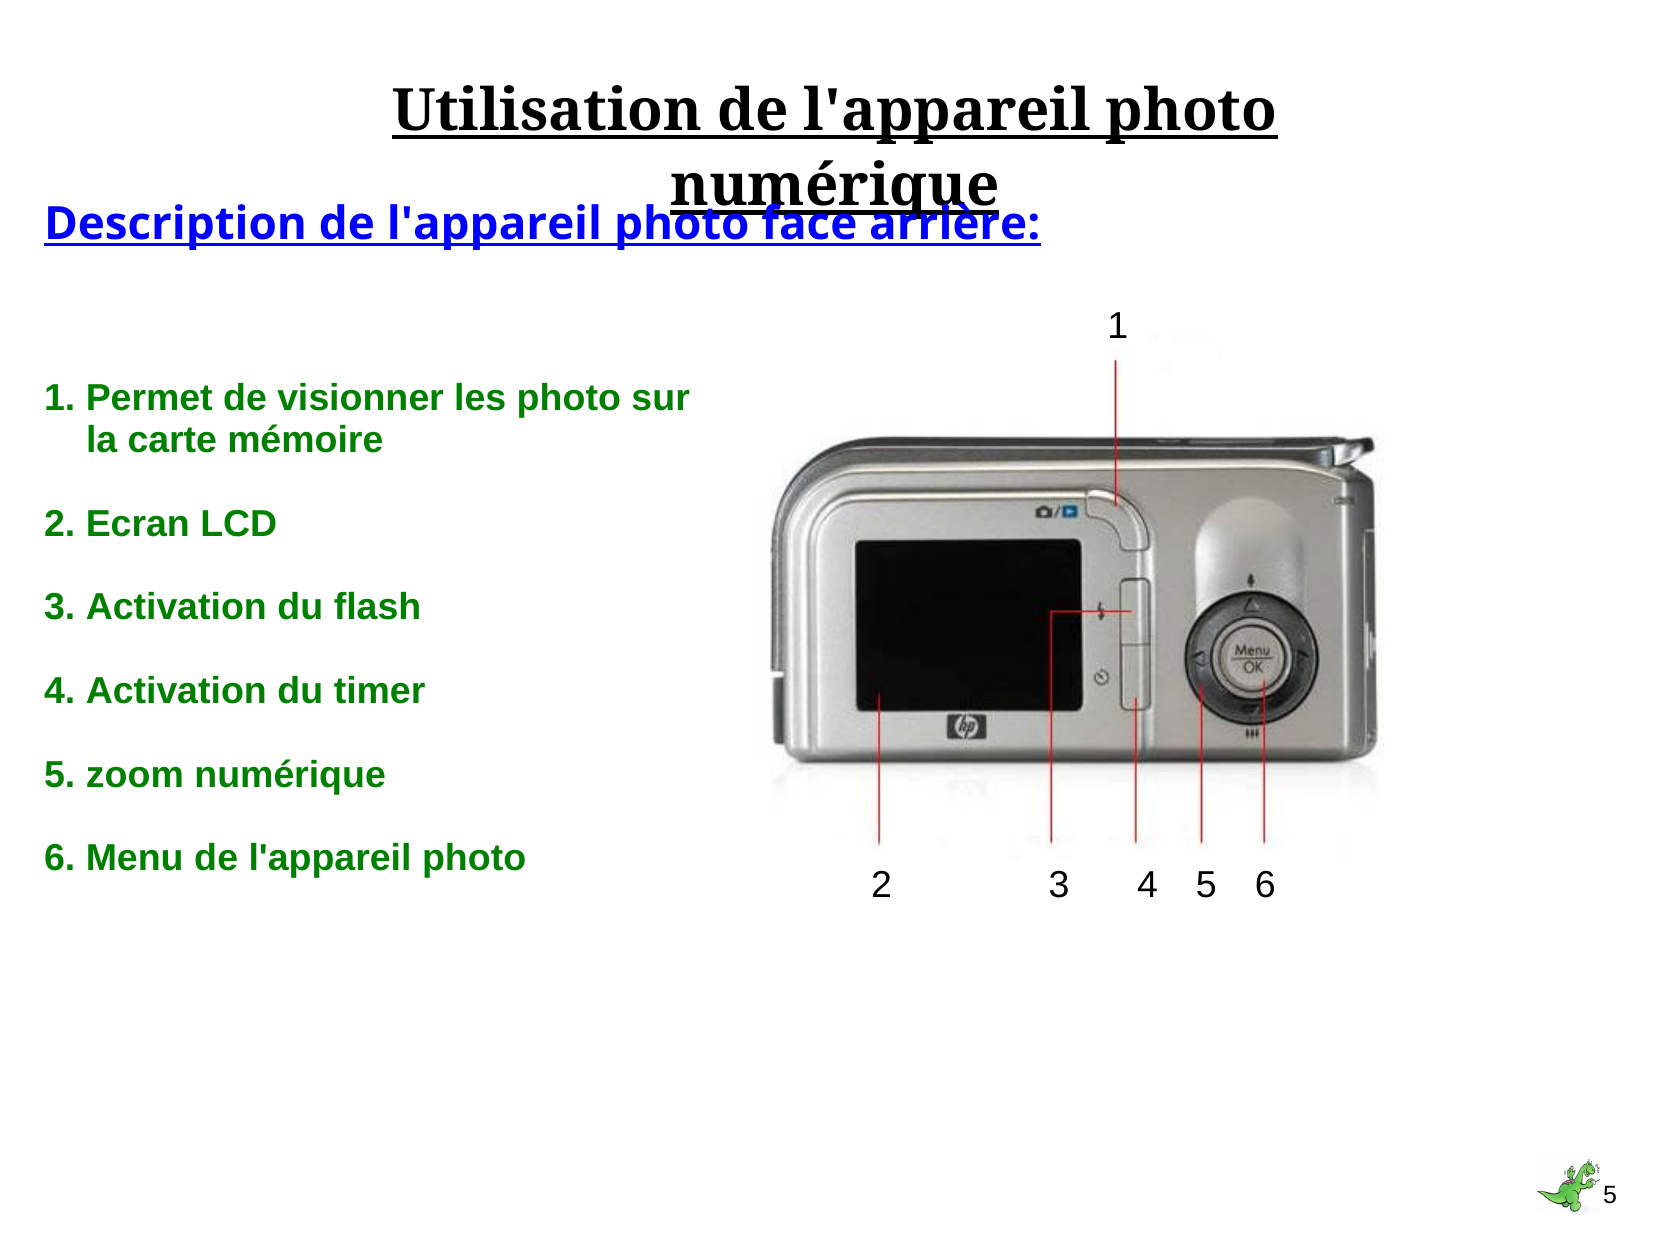

Utilisation de l'appareil photo numérique
Description de l'appareil photo face arrière:
1. Permet de visionner les photo sur
 la carte mémoire
2. Ecran LCD
3. Activation du flash
4. Activation du timer
5. zoom numérique
6. Menu de l'appareil photo
1
2
3
4
5
6
5